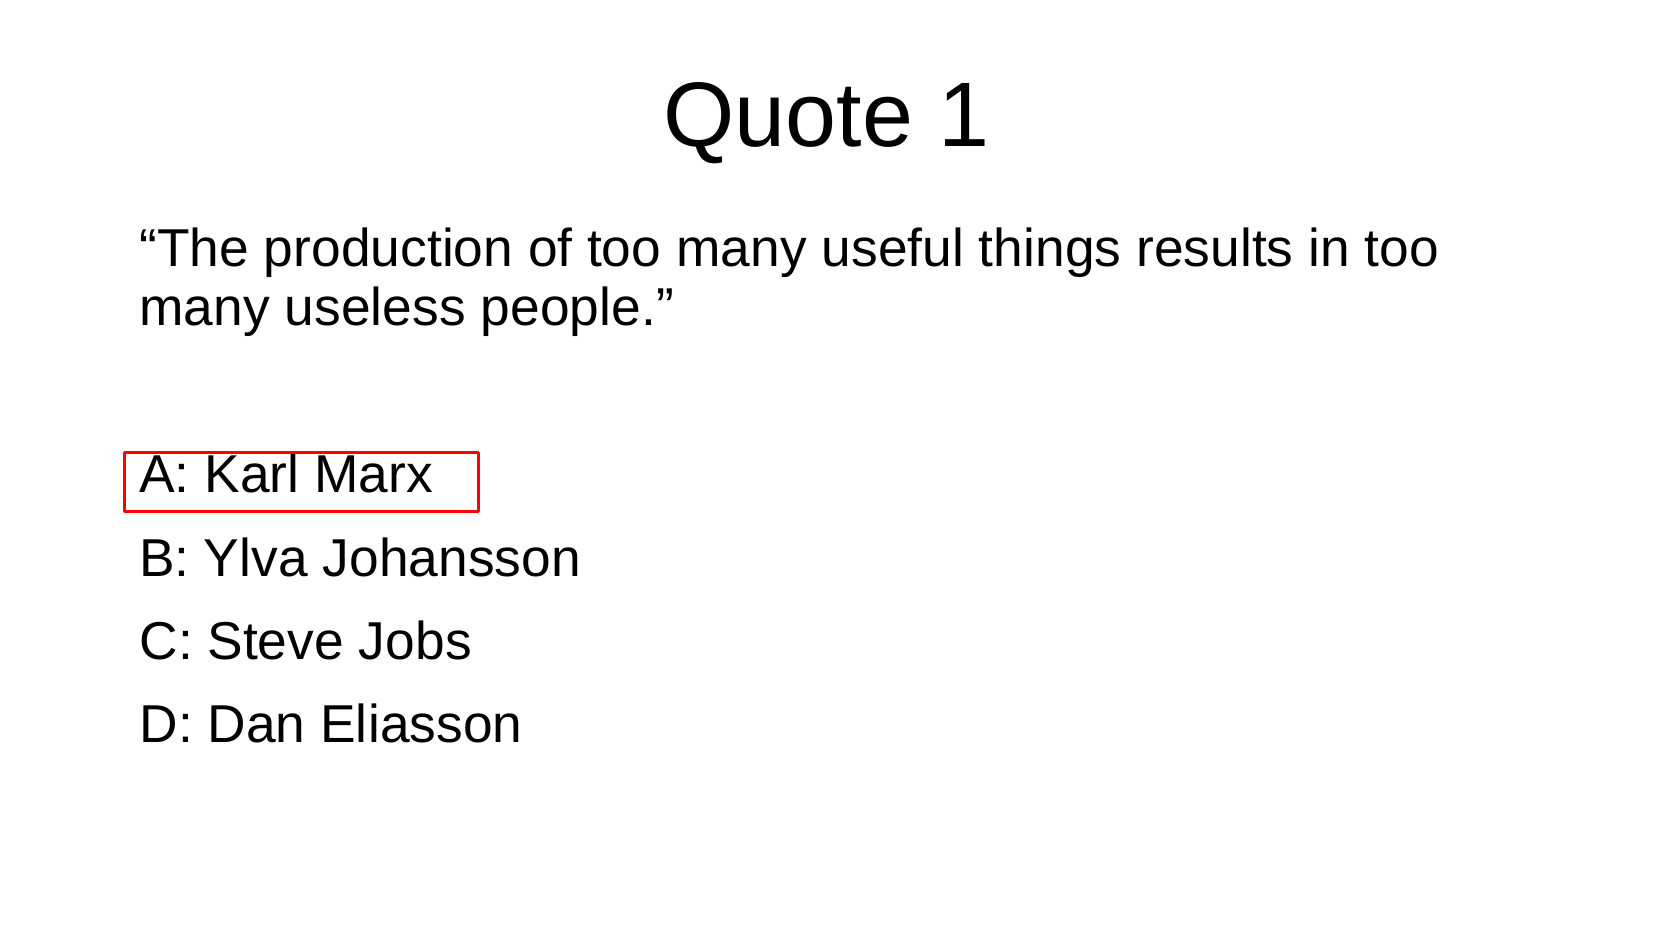

# Quote 1
“The production of too many useful things results in too many useless people.”
A: Karl Marx
B: Ylva Johansson
C: Steve Jobs
D: Dan Eliasson